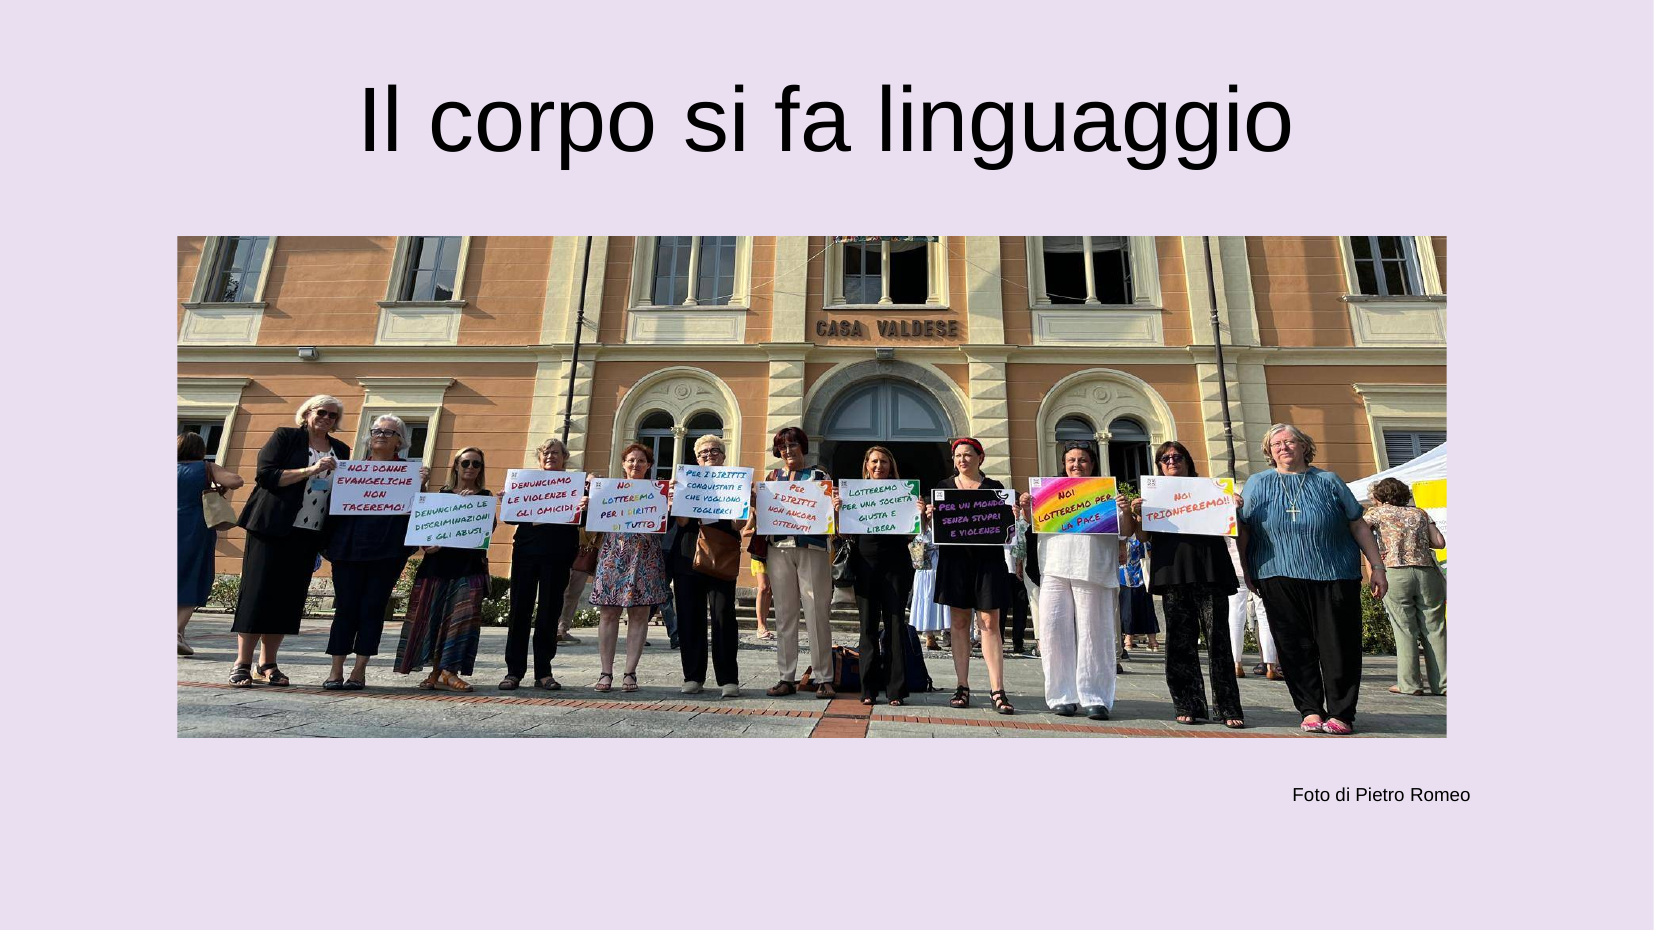

Il corpo si fa linguaggio
# Foto di Pietro Romeo